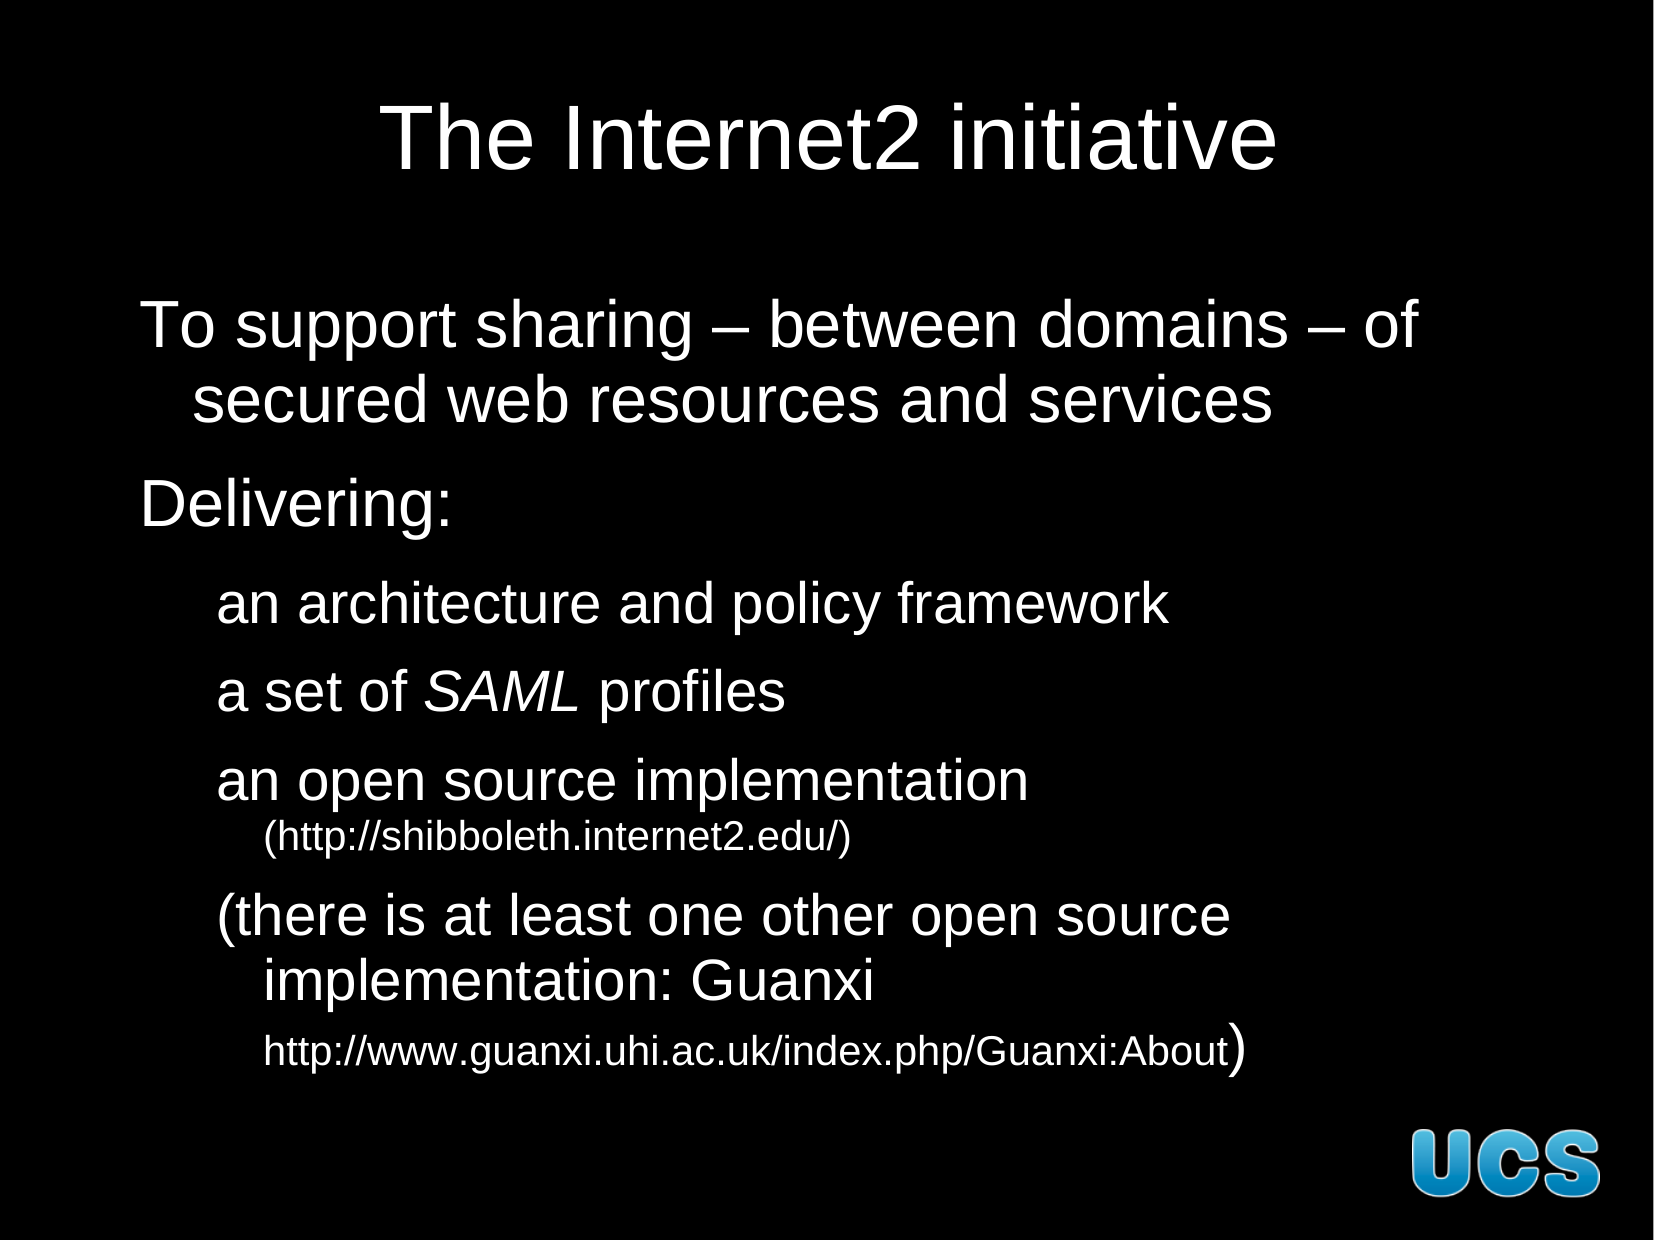

# The Internet2 initiative
To support sharing – between domains – of secured web resources and services
Delivering:
an architecture and policy framework
a set of SAML profiles
an open source implementation (http://shibboleth.internet2.edu/)
(there is at least one other open source implementation: Guanxi http://www.guanxi.uhi.ac.uk/index.php/Guanxi:About)